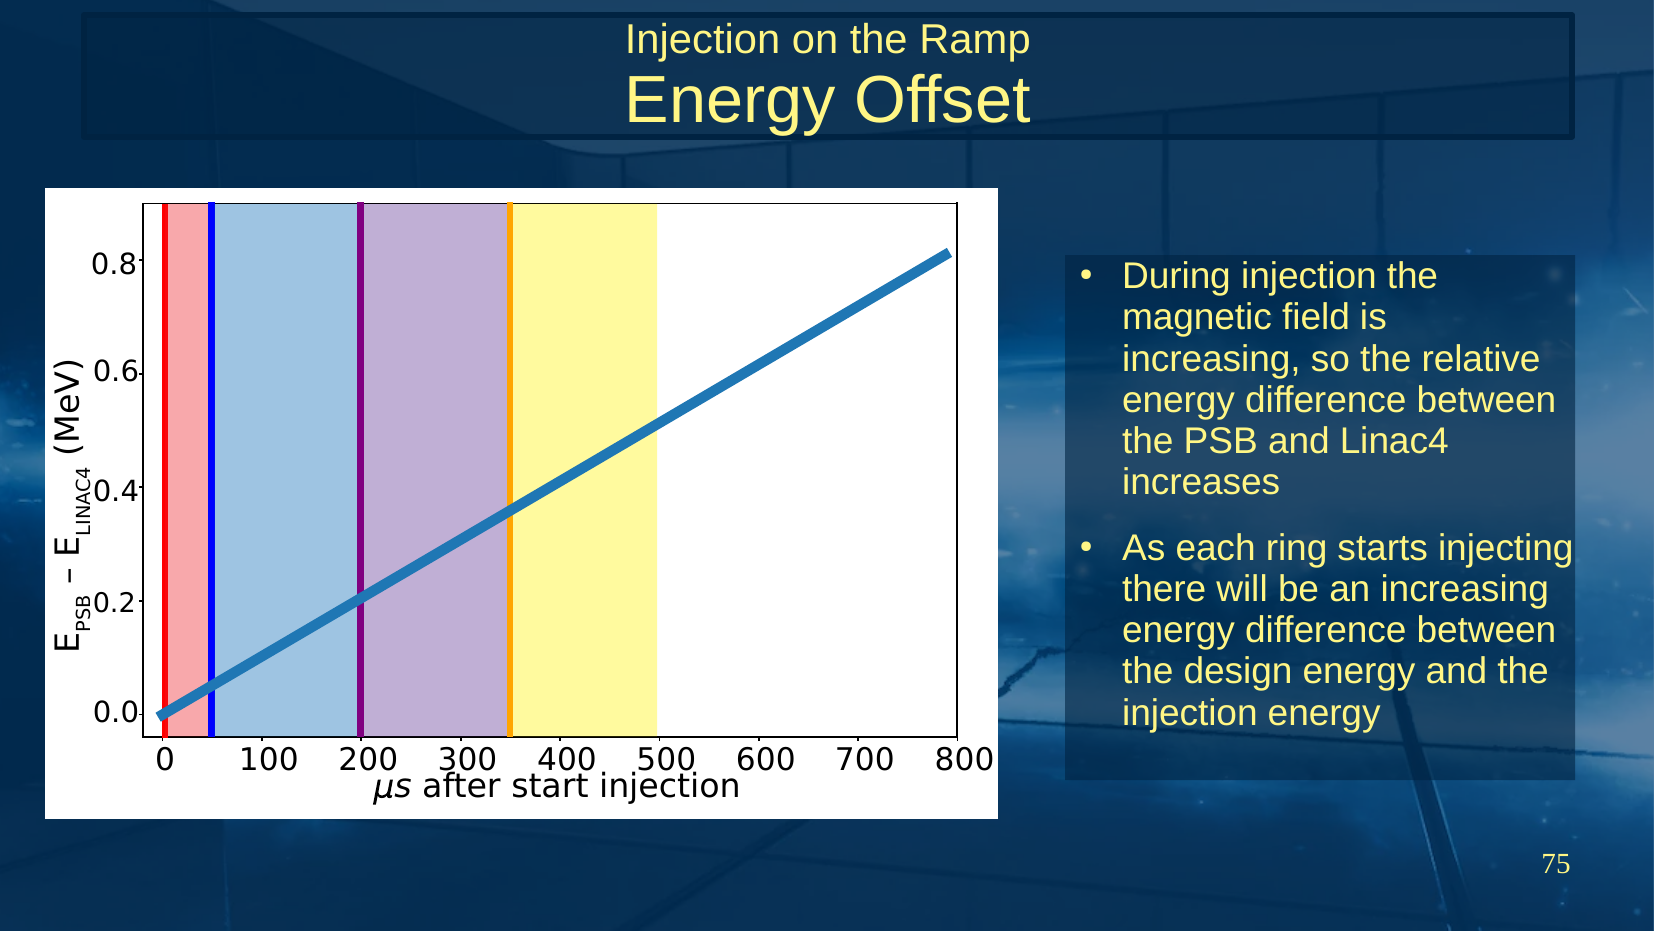

# Injection on the Ramp Energy Offset
0.8
During injection the magnetic field is increasing, so the relative energy difference between the PSB and Linac4 increases
As each ring starts injecting there will be an increasing energy difference between the design energy and the injection energy
0.6
0.4
EPSB – ELINAC4 (MeV)
0.2
0.0
0
100
200
300
400
500
600
700
800
s after start injection
75